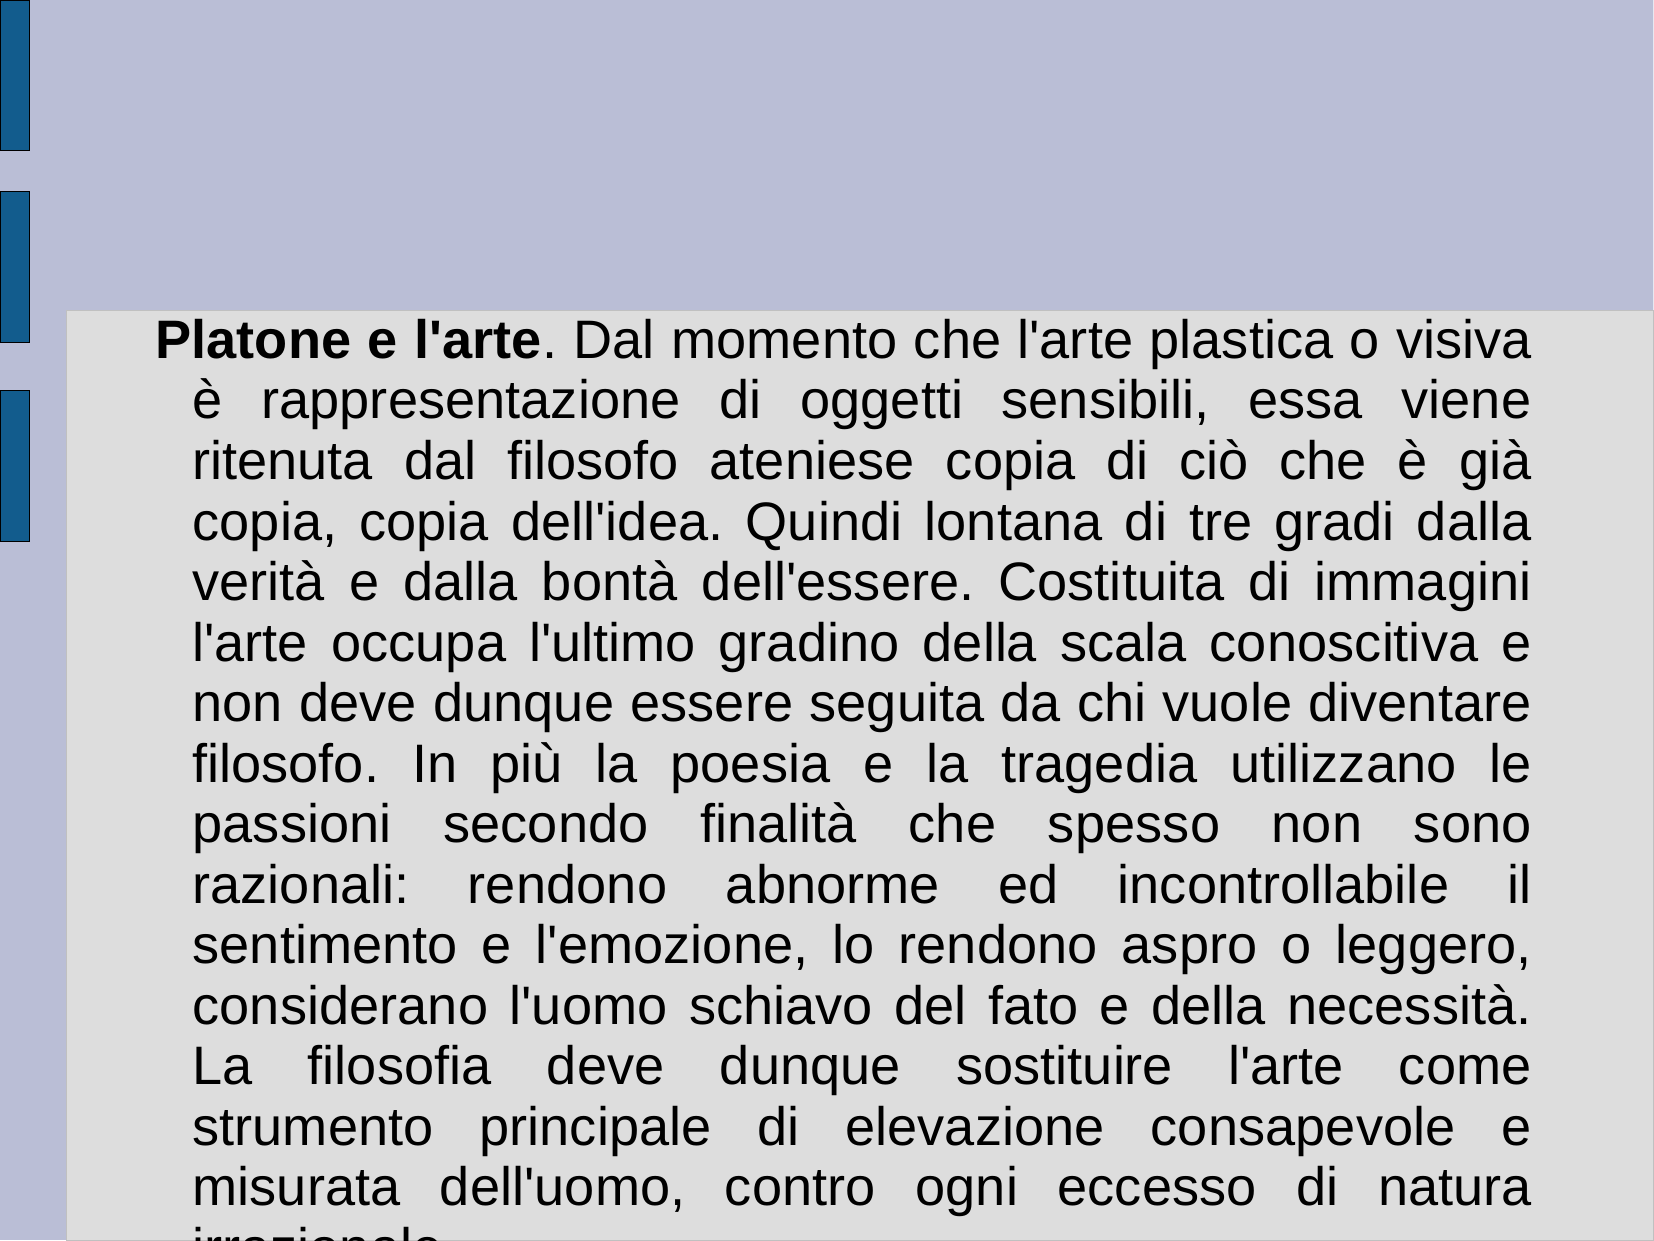

#
 Platone e l'arte. Dal momento che l'arte plastica o visiva è rappresentazione di oggetti sensibili, essa viene ritenuta dal filosofo ateniese copia di ciò che è già copia, copia dell'idea. Quindi lontana di tre gradi dalla verità e dalla bontà dell'essere. Costituita di immagini l'arte occupa l'ultimo gradino della scala conoscitiva e non deve dunque essere seguita da chi vuole diventare filosofo. In più la poesia e la tragedia utilizzano le passioni secondo finalità che spesso non sono razionali: rendono abnorme ed incontrollabile il sentimento e l'emozione, lo rendono aspro o leggero, considerano l'uomo schiavo del fato e della necessità. La filosofia deve dunque sostituire l'arte come strumento principale di elevazione consapevole e misurata dell'uomo, contro ogni eccesso di natura irrazionale.